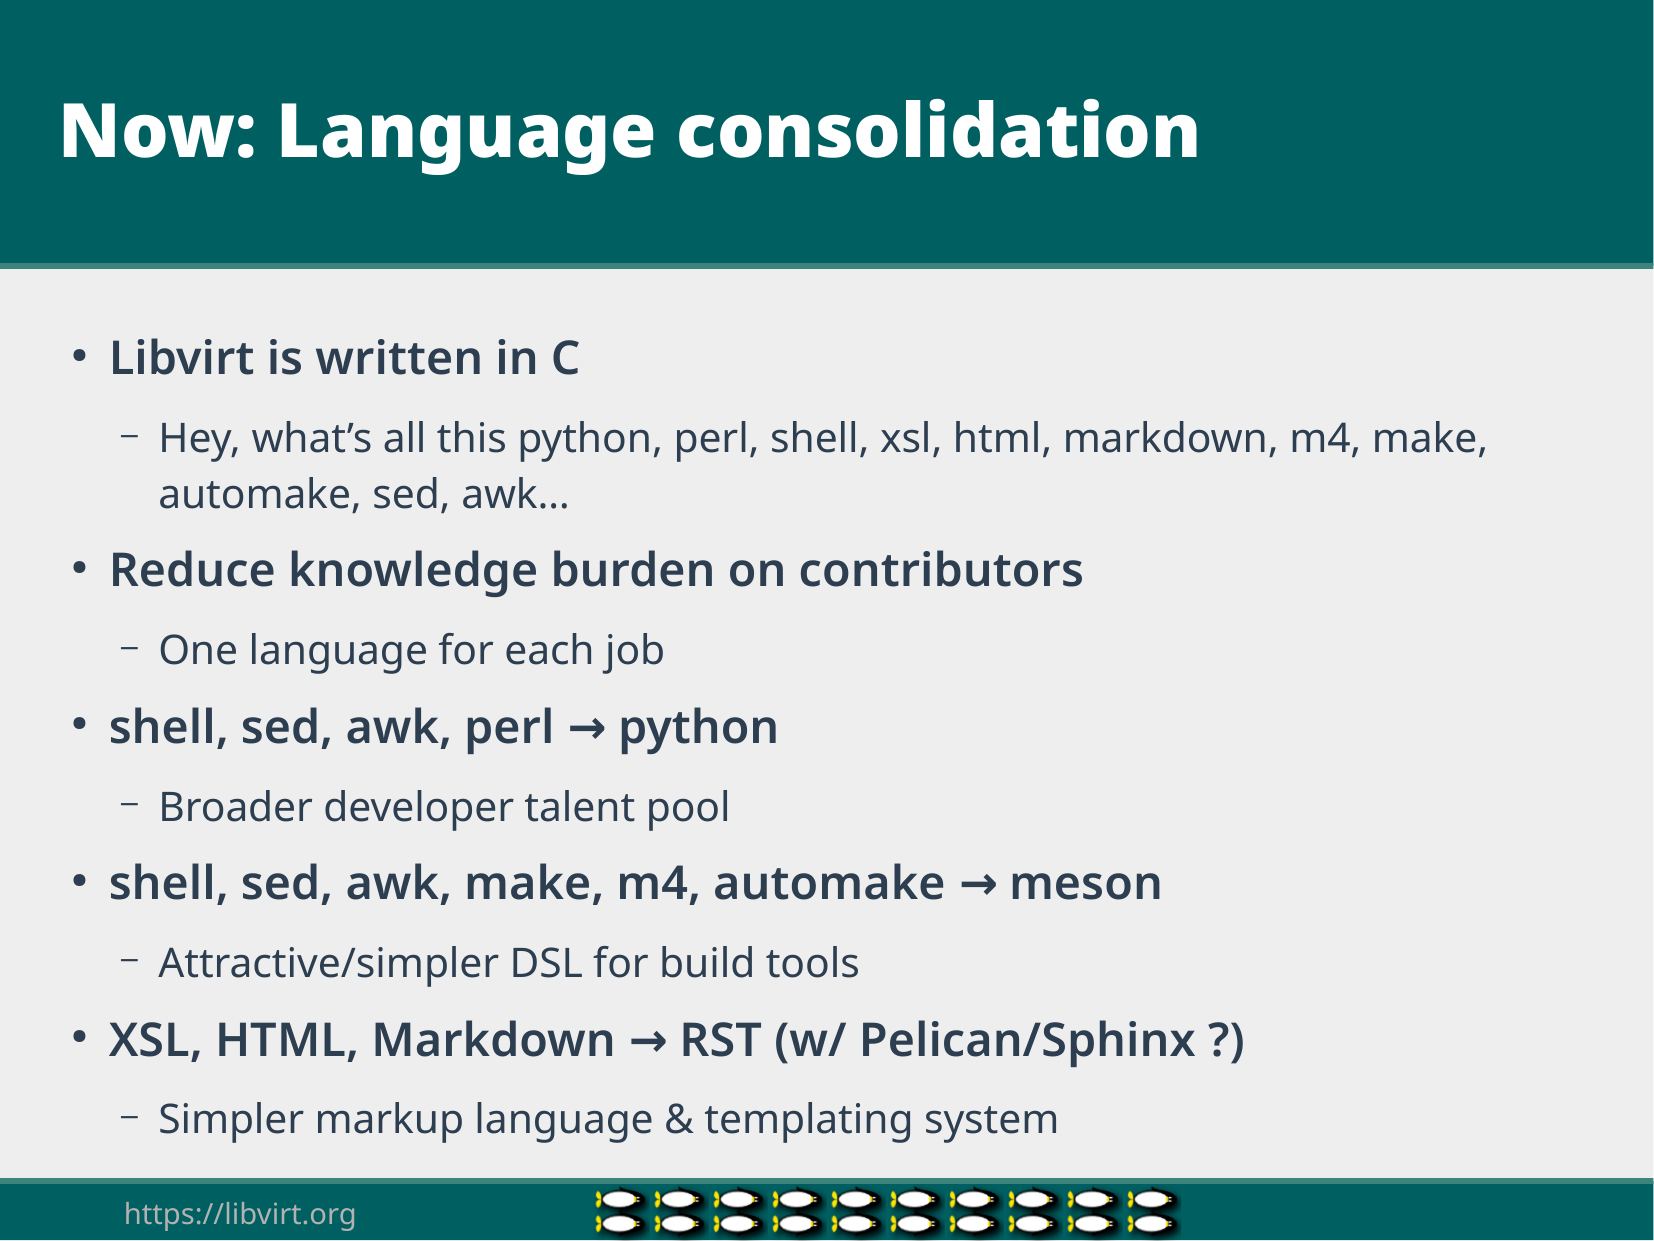

# Now: Language consolidation
Libvirt is written in C
Hey, what’s all this python, perl, shell, xsl, html, markdown, m4, make, automake, sed, awk…
Reduce knowledge burden on contributors
One language for each job
shell, sed, awk, perl → python
Broader developer talent pool
shell, sed, awk, make, m4, automake → meson
Attractive/simpler DSL for build tools
XSL, HTML, Markdown → RST (w/ Pelican/Sphinx ?)
Simpler markup language & templating system
https://libvirt.org